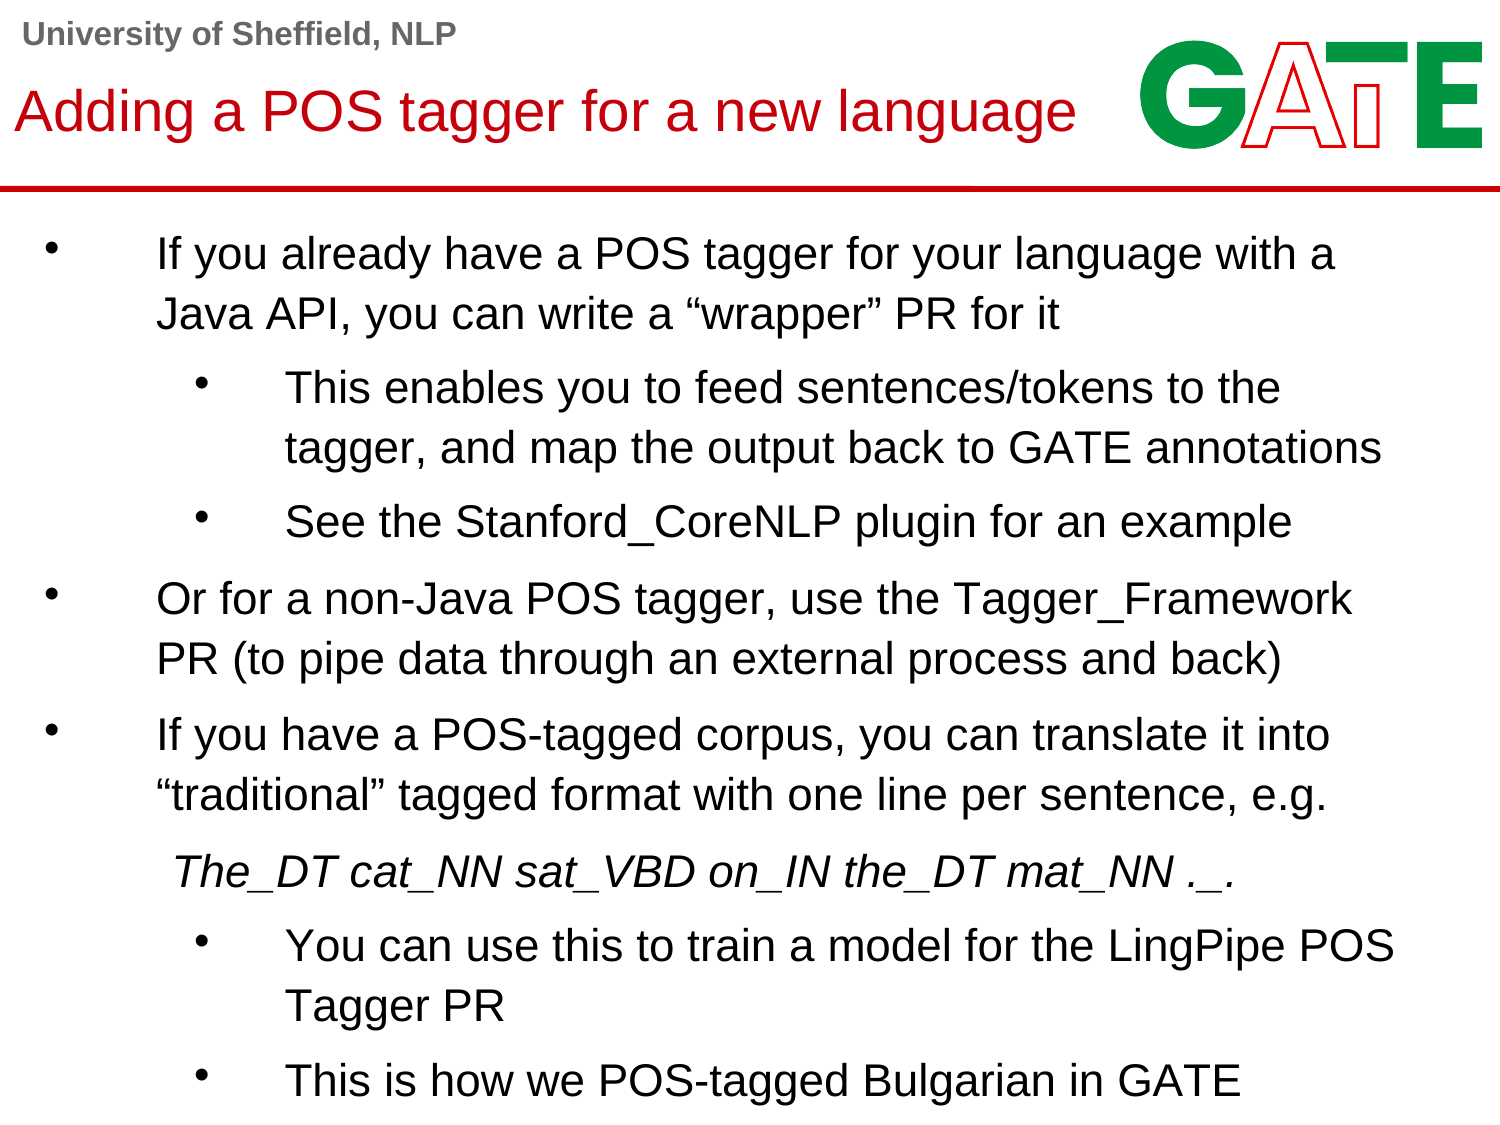

# Adding a POS tagger for a new language
If you already have a POS tagger for your language with a Java API, you can write a “wrapper” PR for it
This enables you to feed sentences/tokens to the tagger, and map the output back to GATE annotations
See the Stanford_CoreNLP plugin for an example
Or for a non-Java POS tagger, use the Tagger_Framework PR (to pipe data through an external process and back)
If you have a POS-tagged corpus, you can translate it into “traditional” tagged format with one line per sentence, e.g.
 The_DT cat_NN sat_VBD on_IN the_DT mat_NN ._.
You can use this to train a model for the LingPipe POS Tagger PR
This is how we POS-tagged Bulgarian in GATE